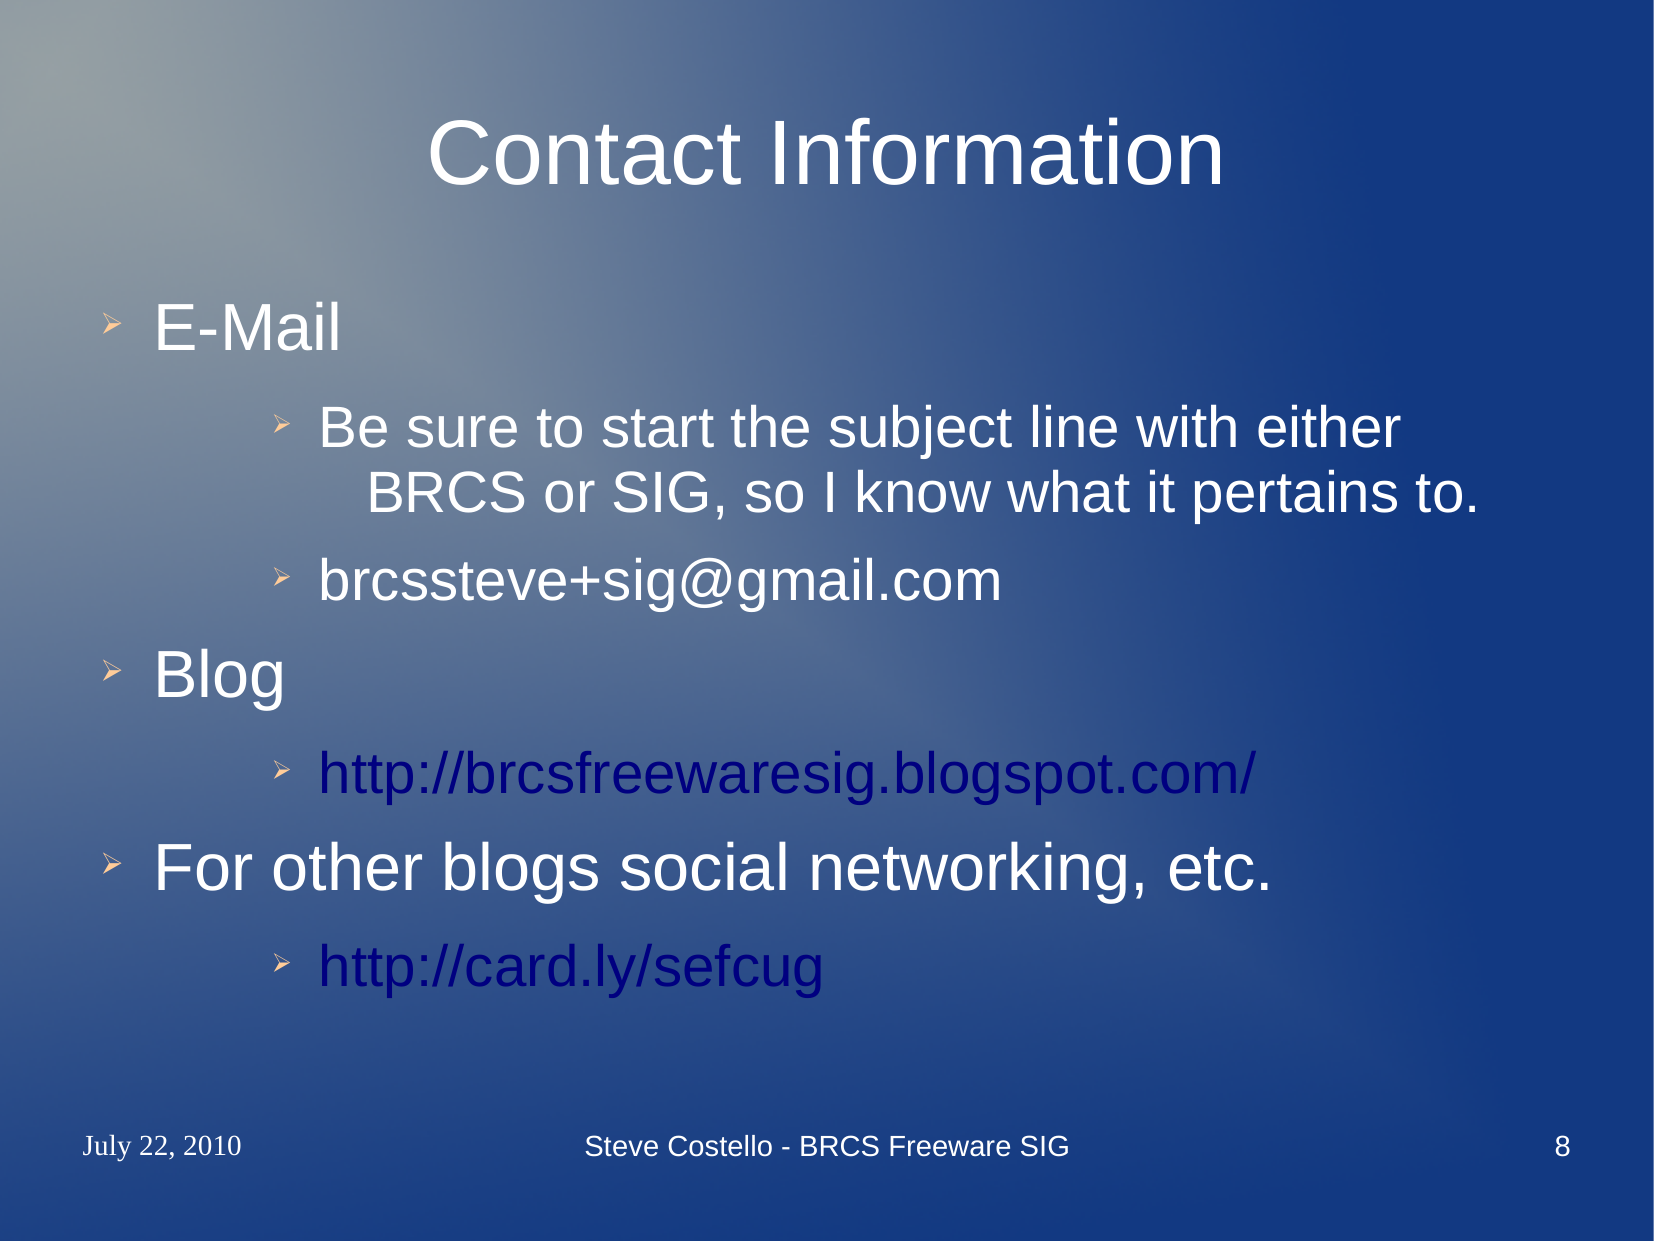

# Contact Information
E-Mail
Be sure to start the subject line with either BRCS or SIG, so I know what it pertains to.
brcssteve+sig@gmail.com
Blog
http://brcsfreewaresig.blogspot.com/
For other blogs social networking, etc.
http://card.ly/sefcug
July 22, 2010
Steve Costello - BRCS Freeware SIG
8